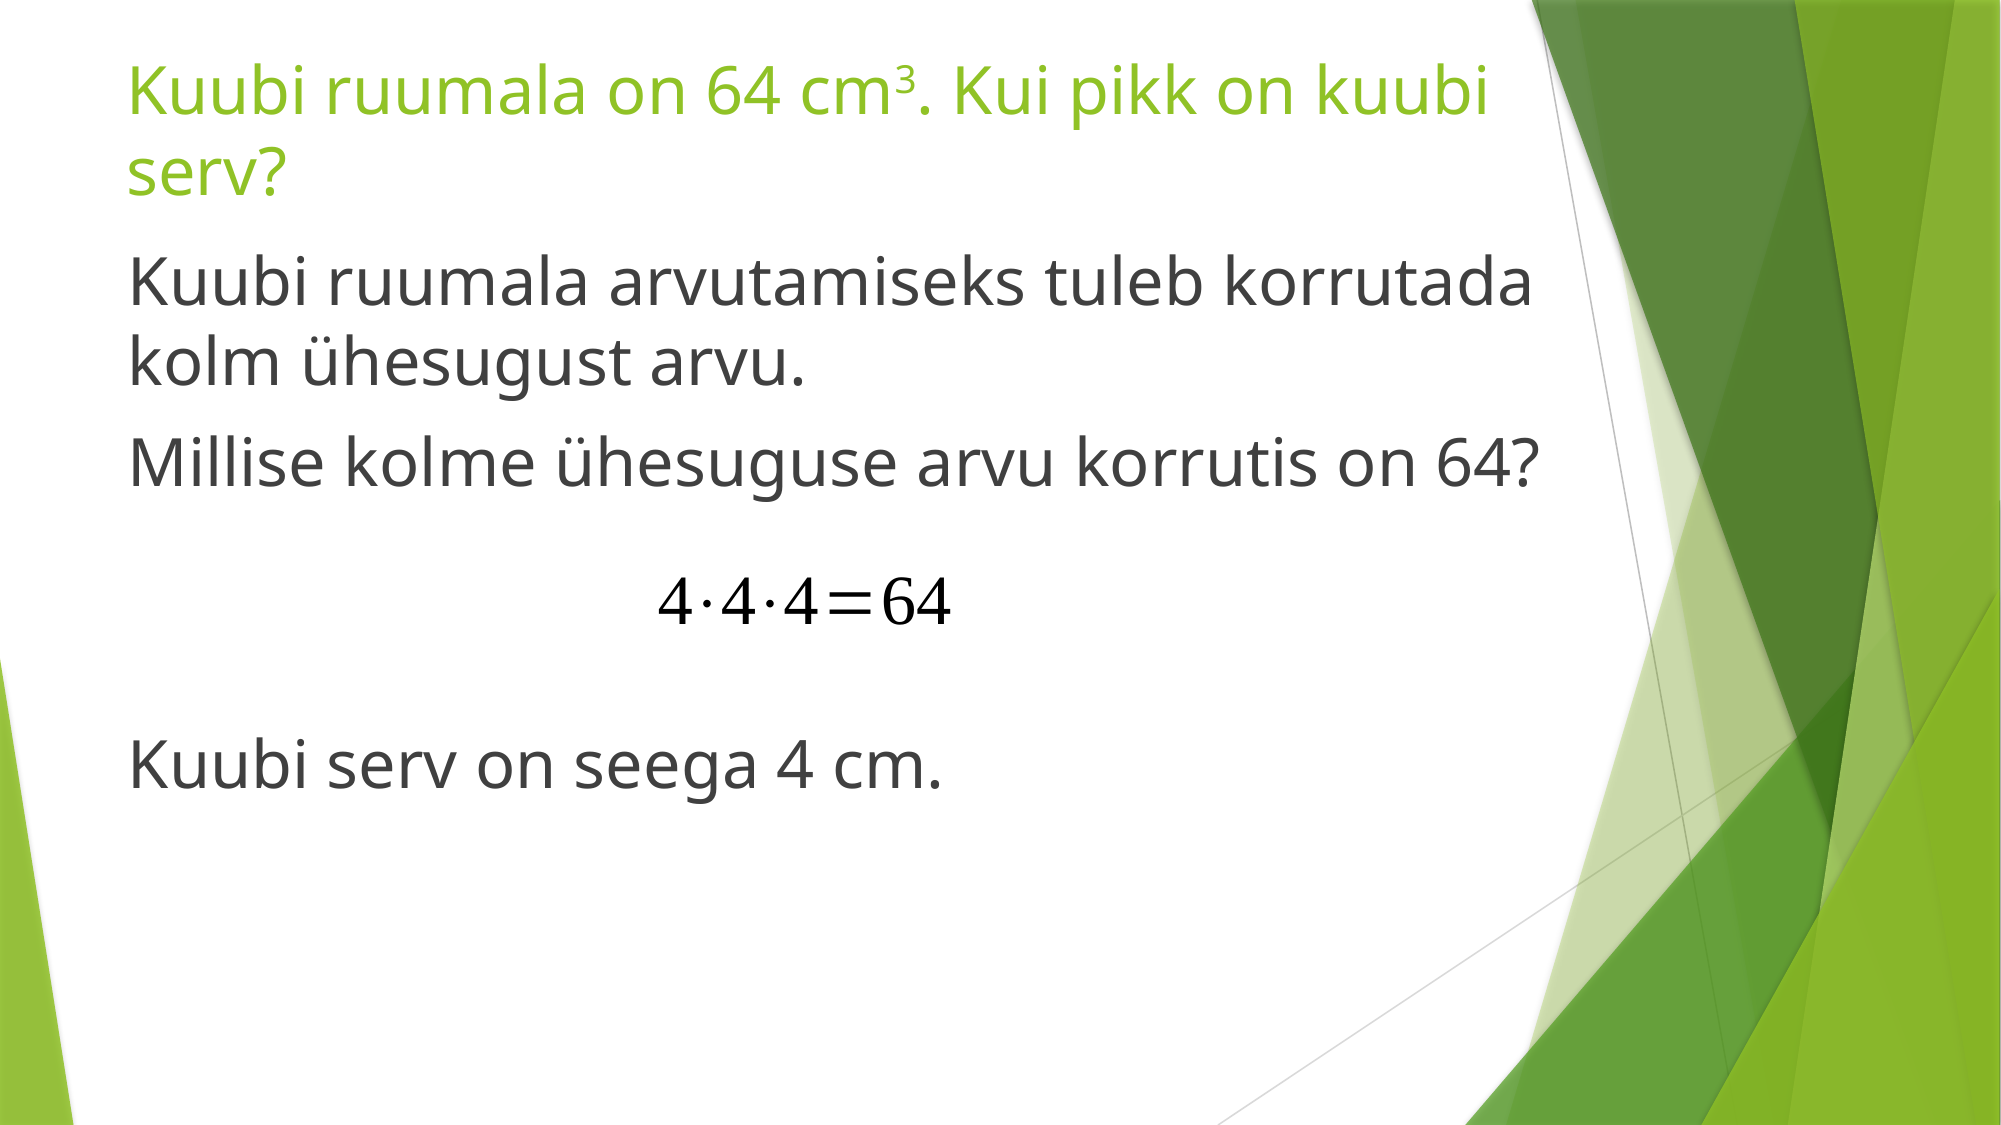

# Kuubi ruumala on 64 cm3. Kui pikk on kuubi serv?
Kuubi ruumala arvutamiseks tuleb korrutada kolm ühesugust arvu.
Millise kolme ühesuguse arvu korrutis on 64?
Kuubi serv on seega 4 cm.